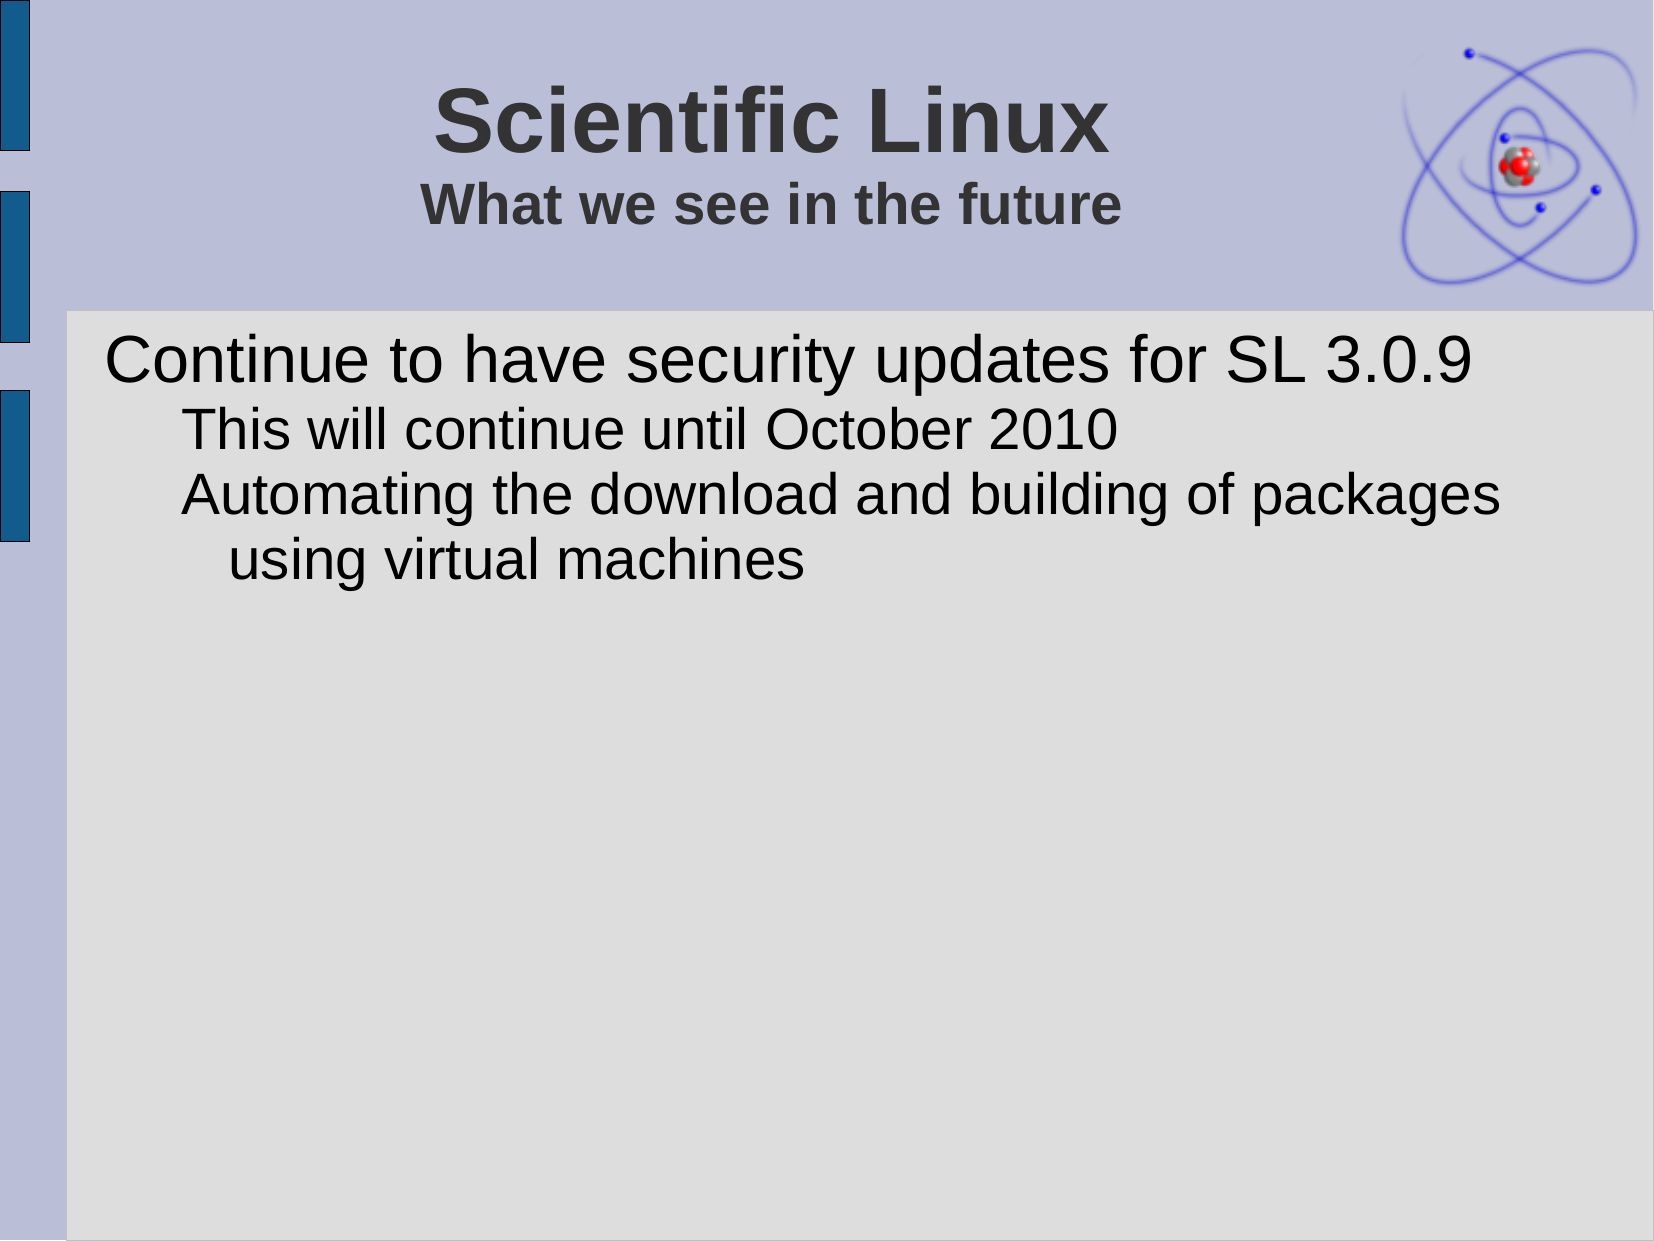

# Scientific Linux What we see in the future
Continue to have security updates for SL 3.0.9
This will continue until October 2010
Automating the download and building of packages using virtual machines